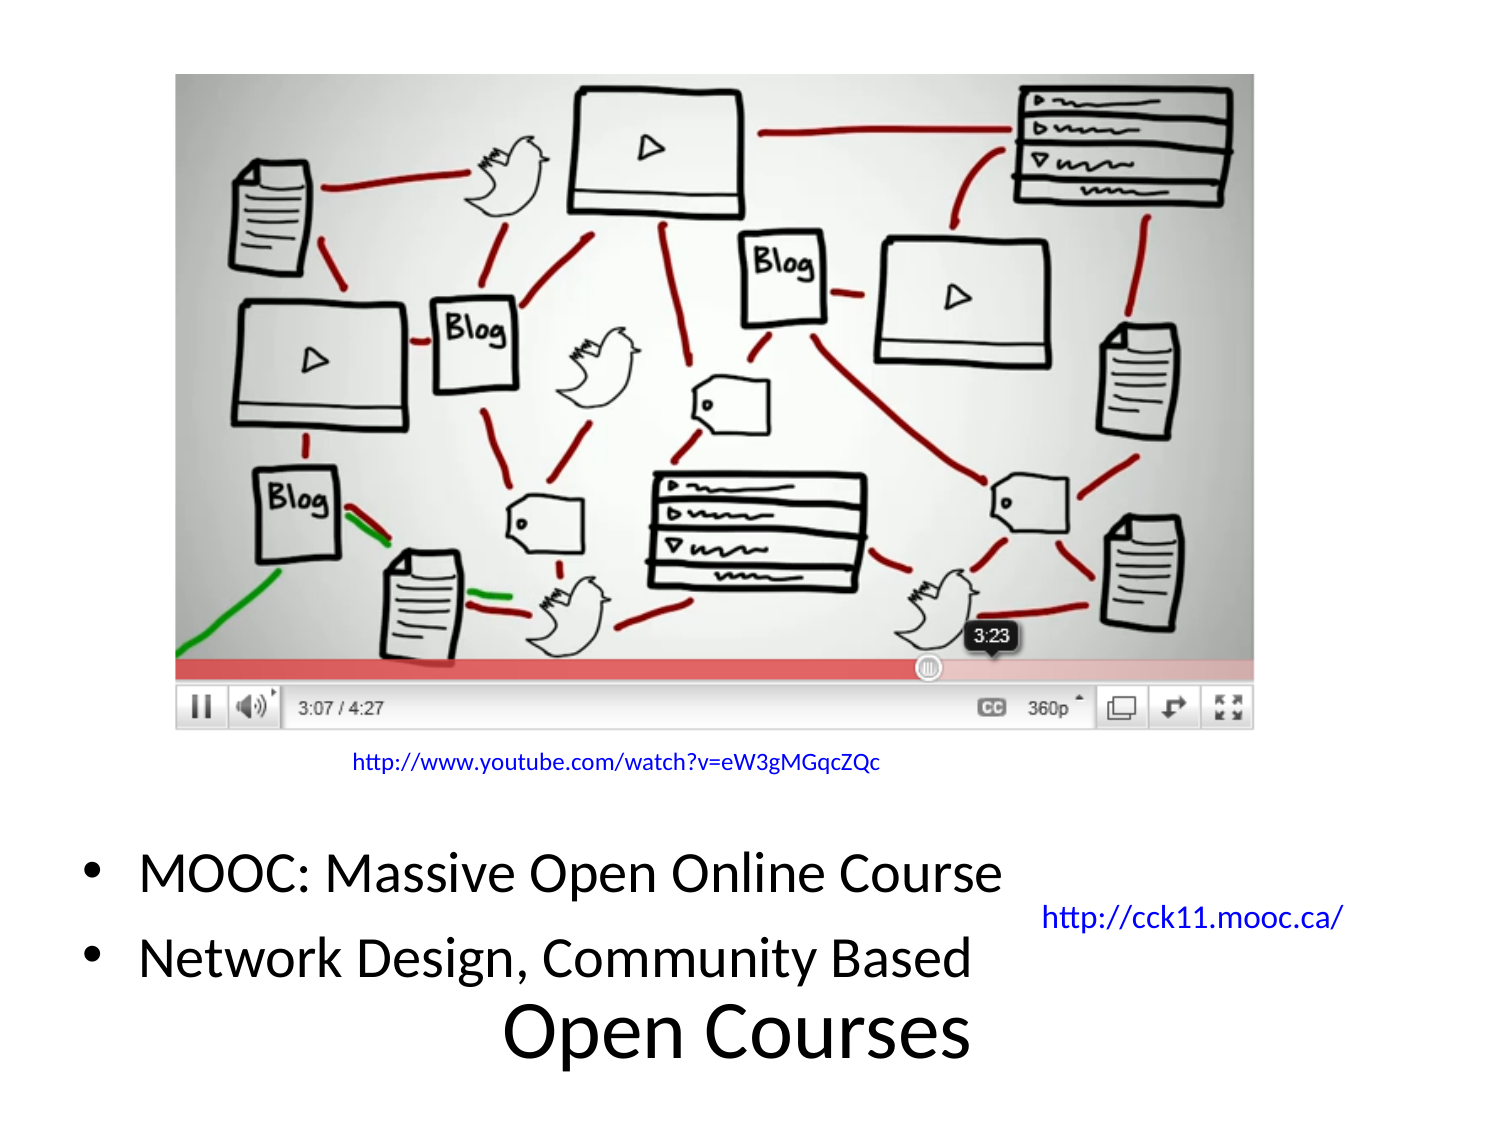

http://www.youtube.com/watch?v=eW3gMGqcZQc
MOOC: Massive Open Online Course
Network Design, Community Based
http://cck11.mooc.ca/
# Open Courses